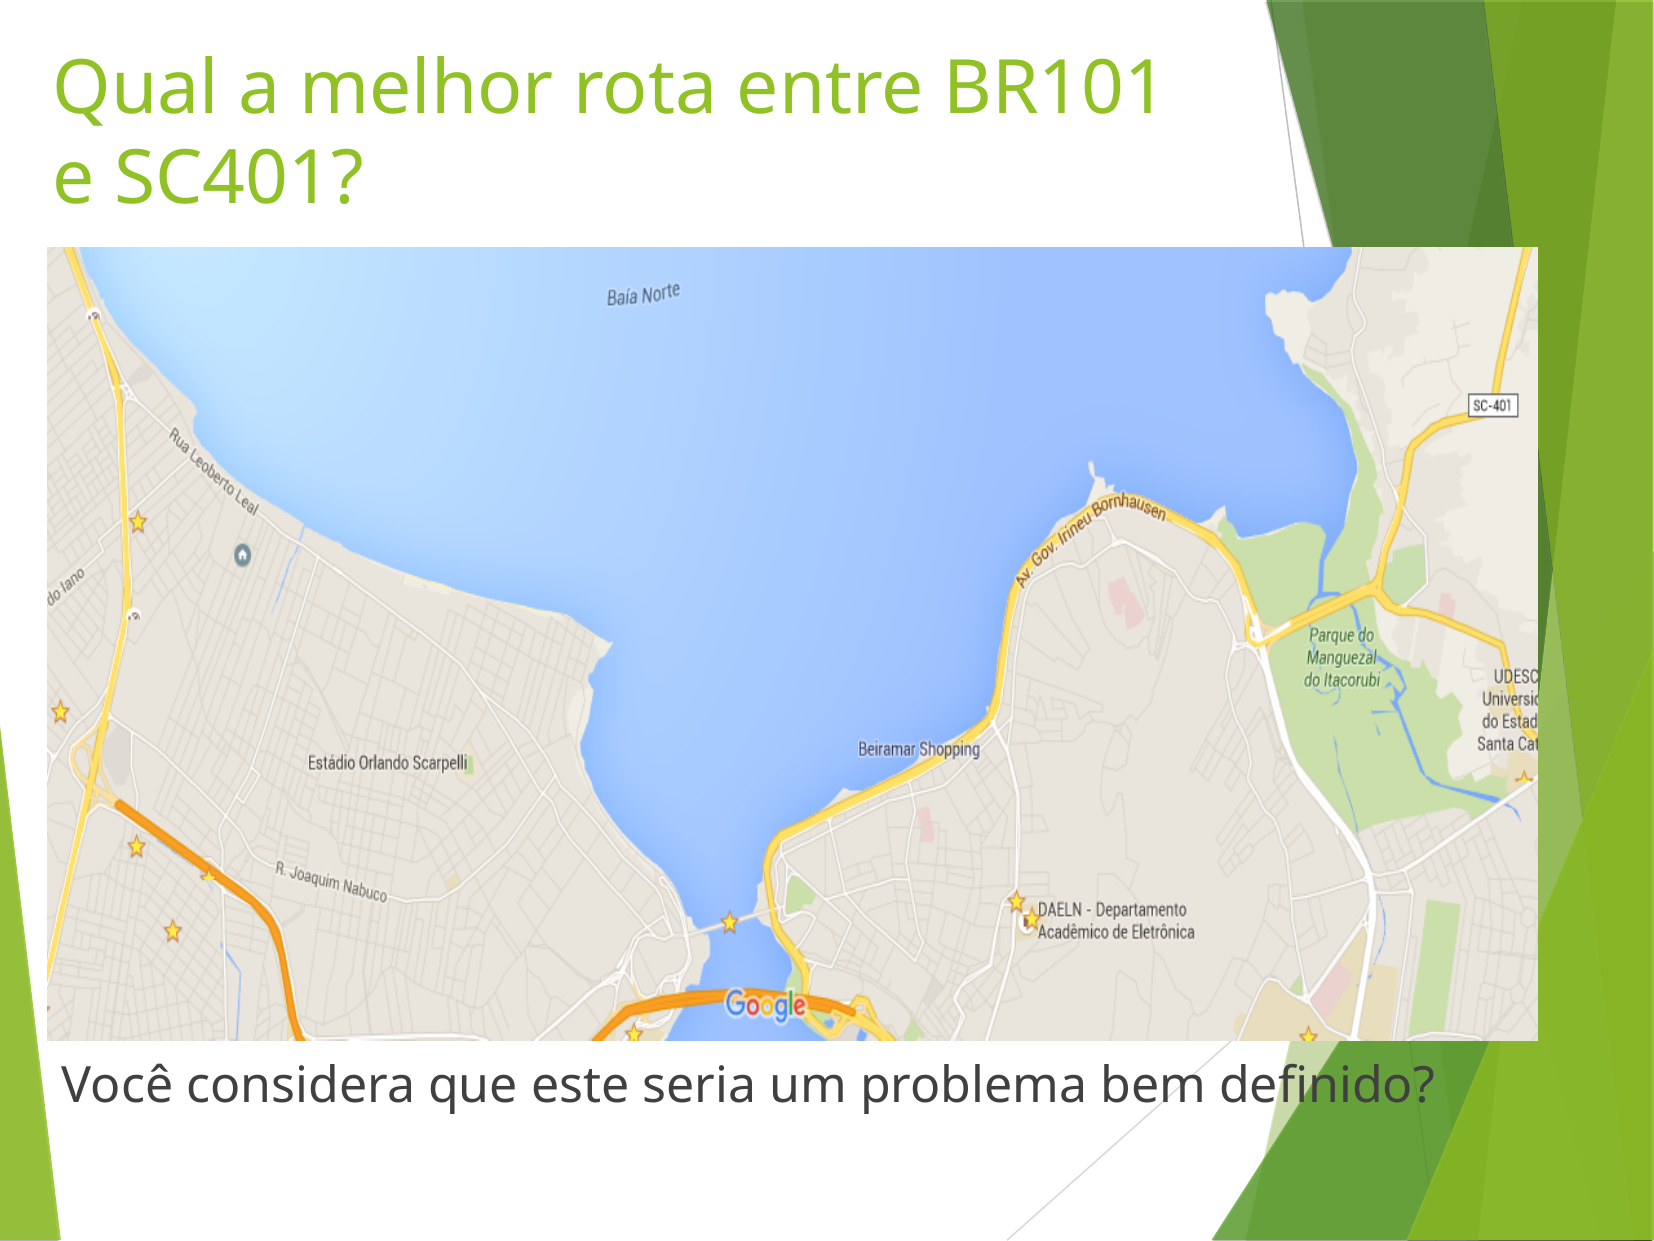

# Qual a melhor rota entre BR101 e SC401?
Você considera que este seria um problema bem definido?